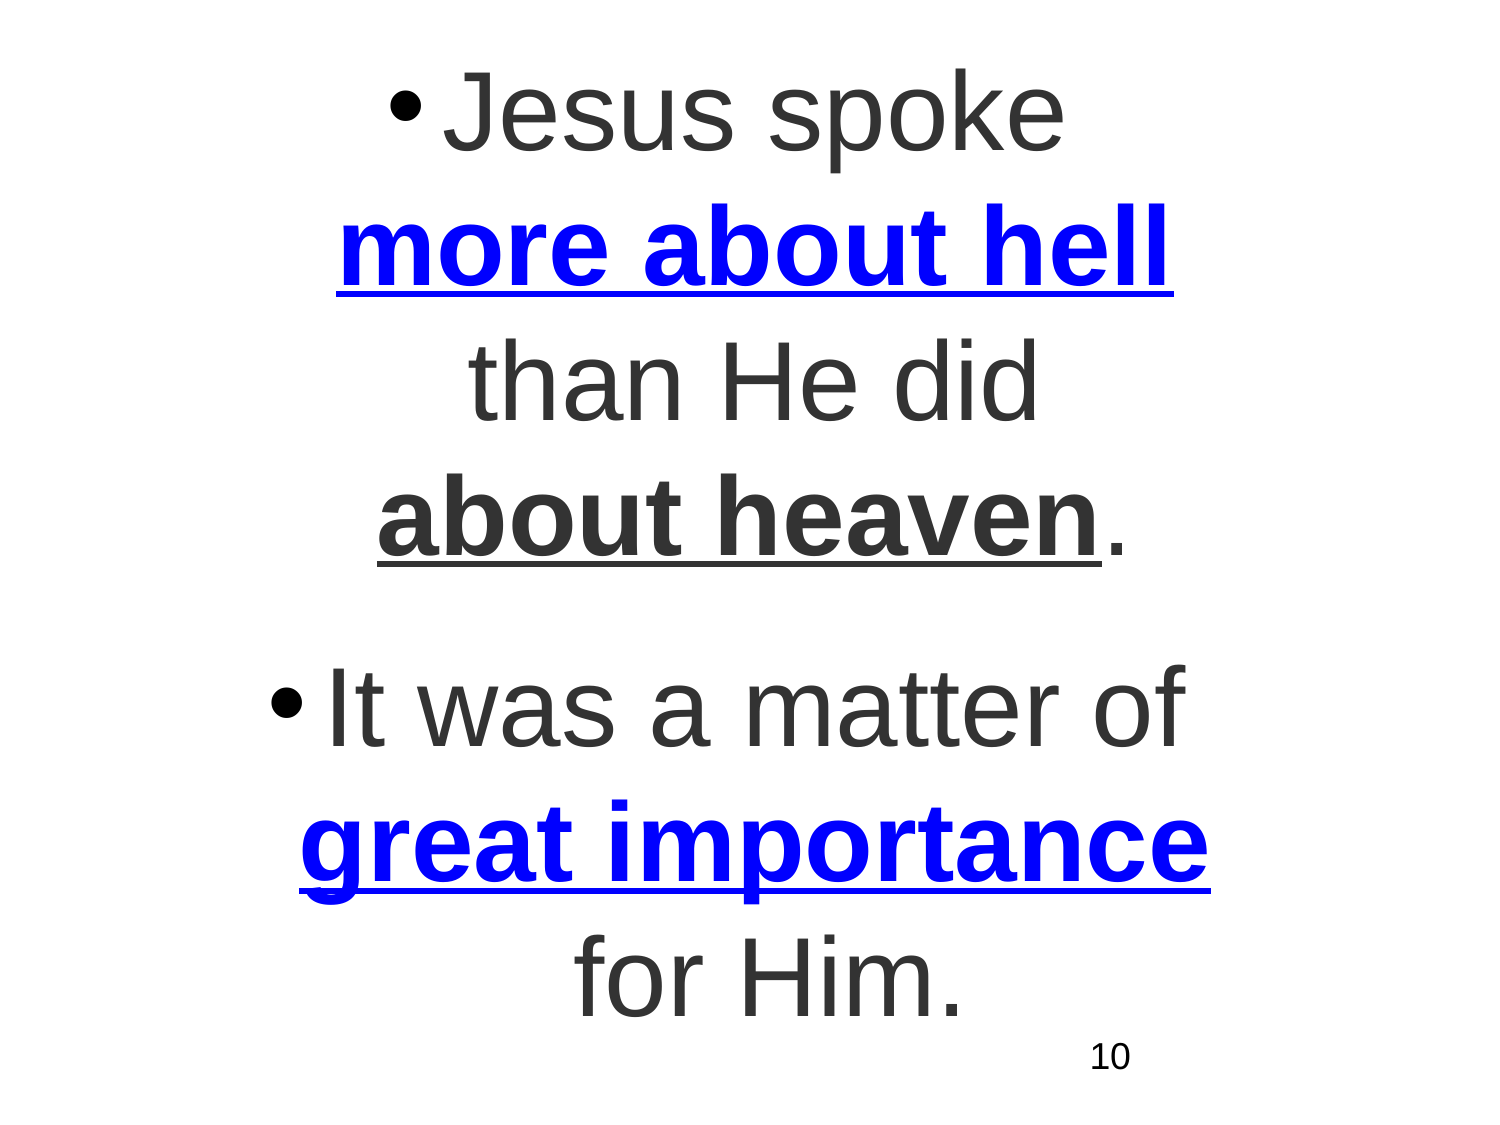

# Jesus spoke more about hell than He did about heaven.
It was a matter of
great importance
for Him.
10